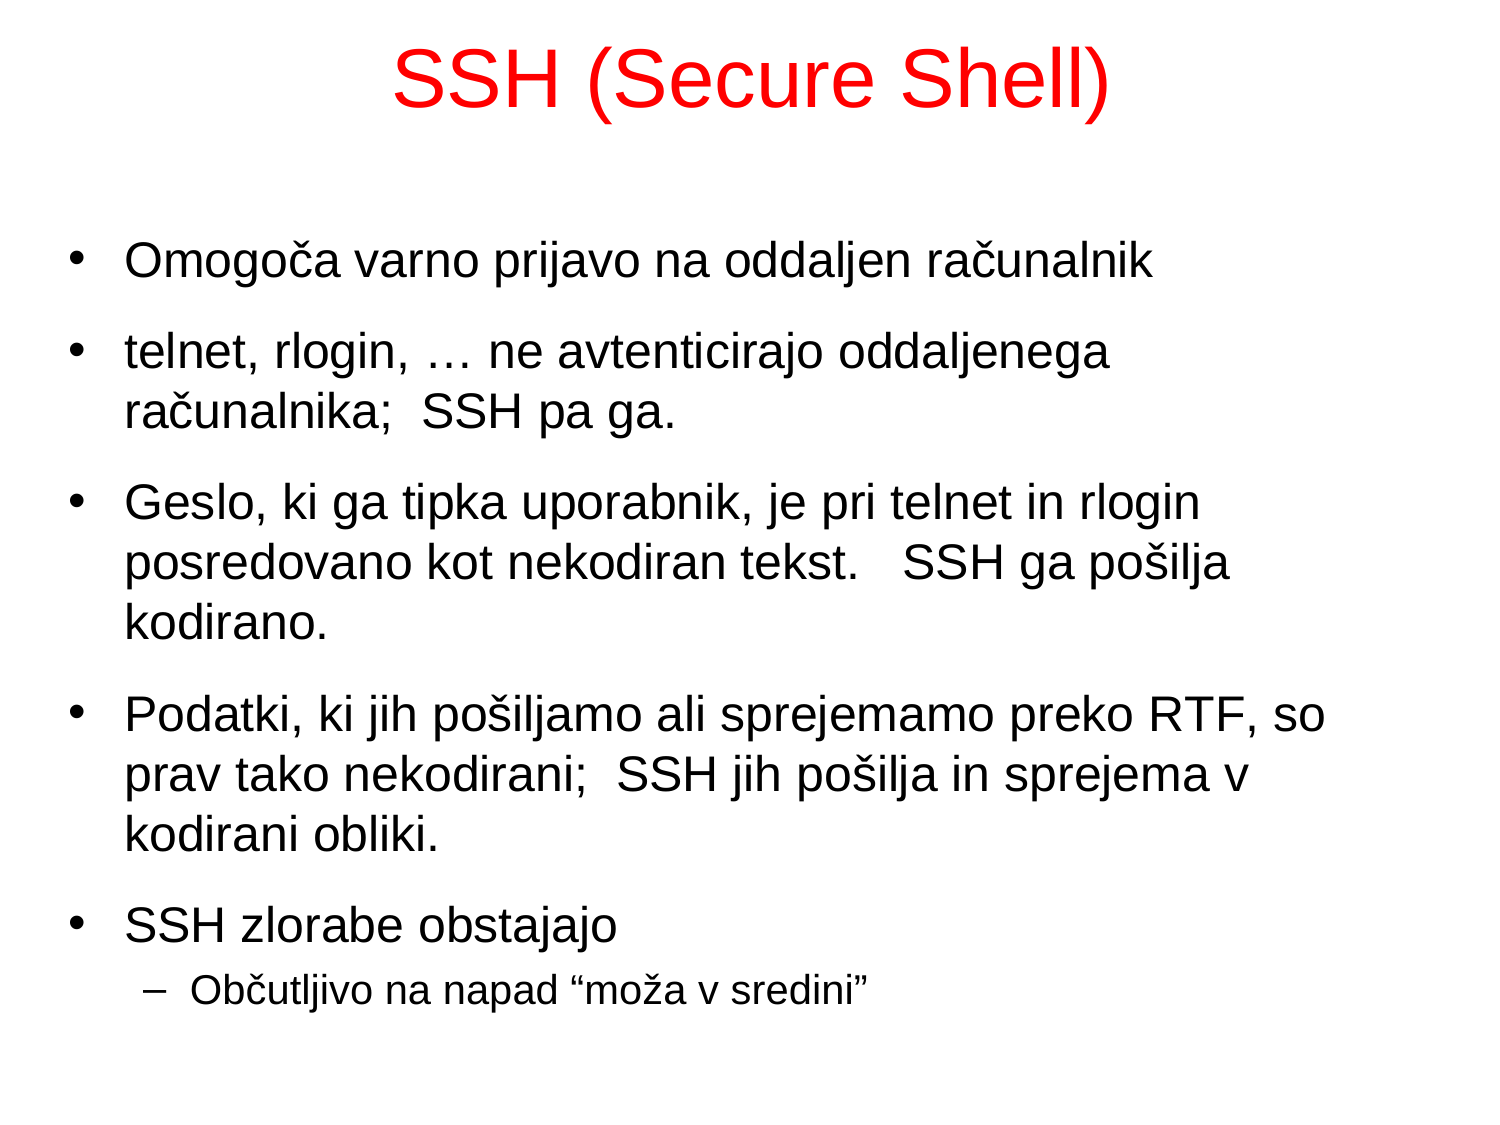

# SSH (Secure Shell)
Omogoča varno prijavo na oddaljen računalnik
telnet, rlogin, … ne avtenticirajo oddaljenega računalnika; SSH pa ga.
Geslo, ki ga tipka uporabnik, je pri telnet in rlogin posredovano kot nekodiran tekst. SSH ga pošilja kodirano.
Podatki, ki jih pošiljamo ali sprejemamo preko RTF, so prav tako nekodirani; SSH jih pošilja in sprejema v kodirani obliki.
SSH zlorabe obstajajo
Občutljivo na napad “moža v sredini”